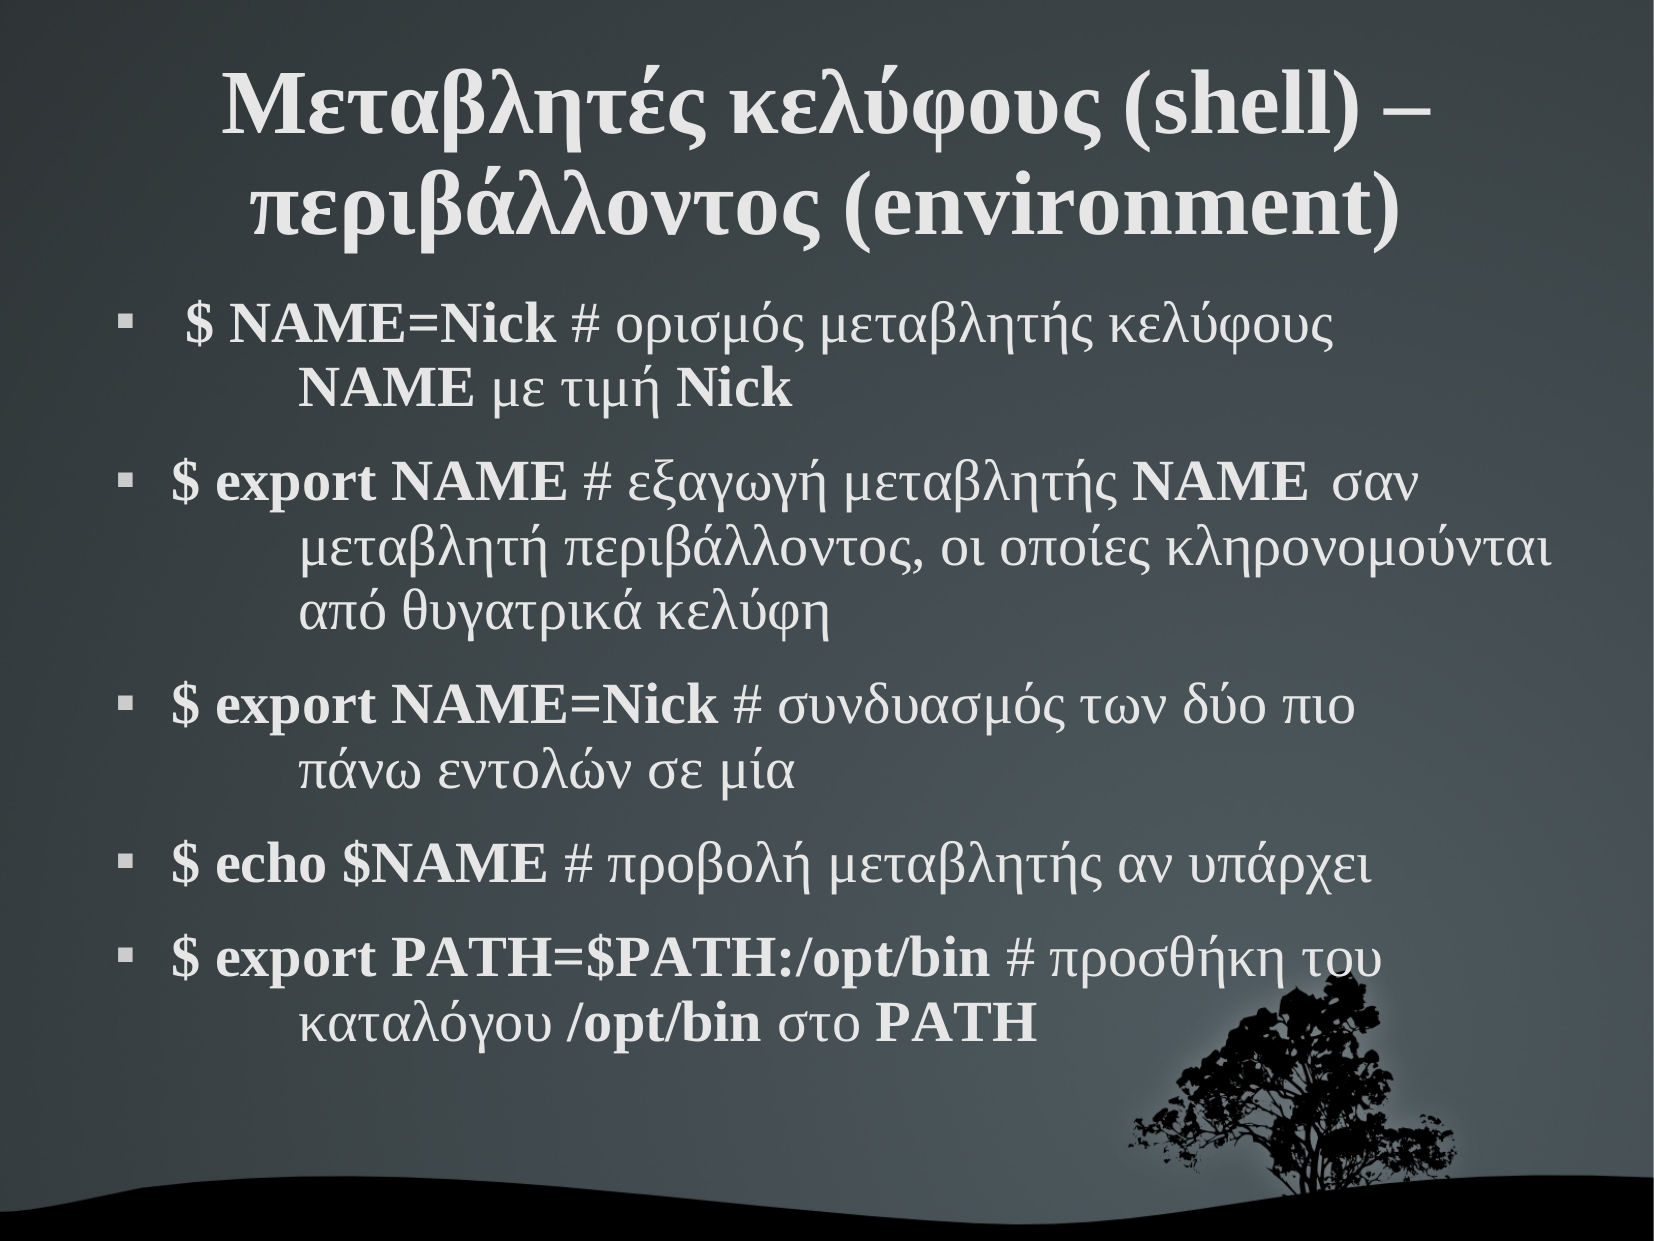

# Μεταβλητές κελύφους (shell) – περιβάλλοντος (environment)
 $ NAME=Nick # ορισμός μεταβλητής κελύφους 				NAME με τιμή Nick
$ export NAME # εξαγωγή μεταβλητής NAME	σαν 			μεταβλητή περιβάλλοντος, οι οποίες κληρονομούνται 	από θυγατρικά κελύφη
$ export NAME=Nick # συνδυασμός των δύο πιο 				πάνω εντολών σε μία
$ echo $NAME # προβολή μεταβλητής αν υπάρχει
$ export PATH=$PATH:/opt/bin # προσθήκη του 				καταλόγου /opt/bin στο PATH